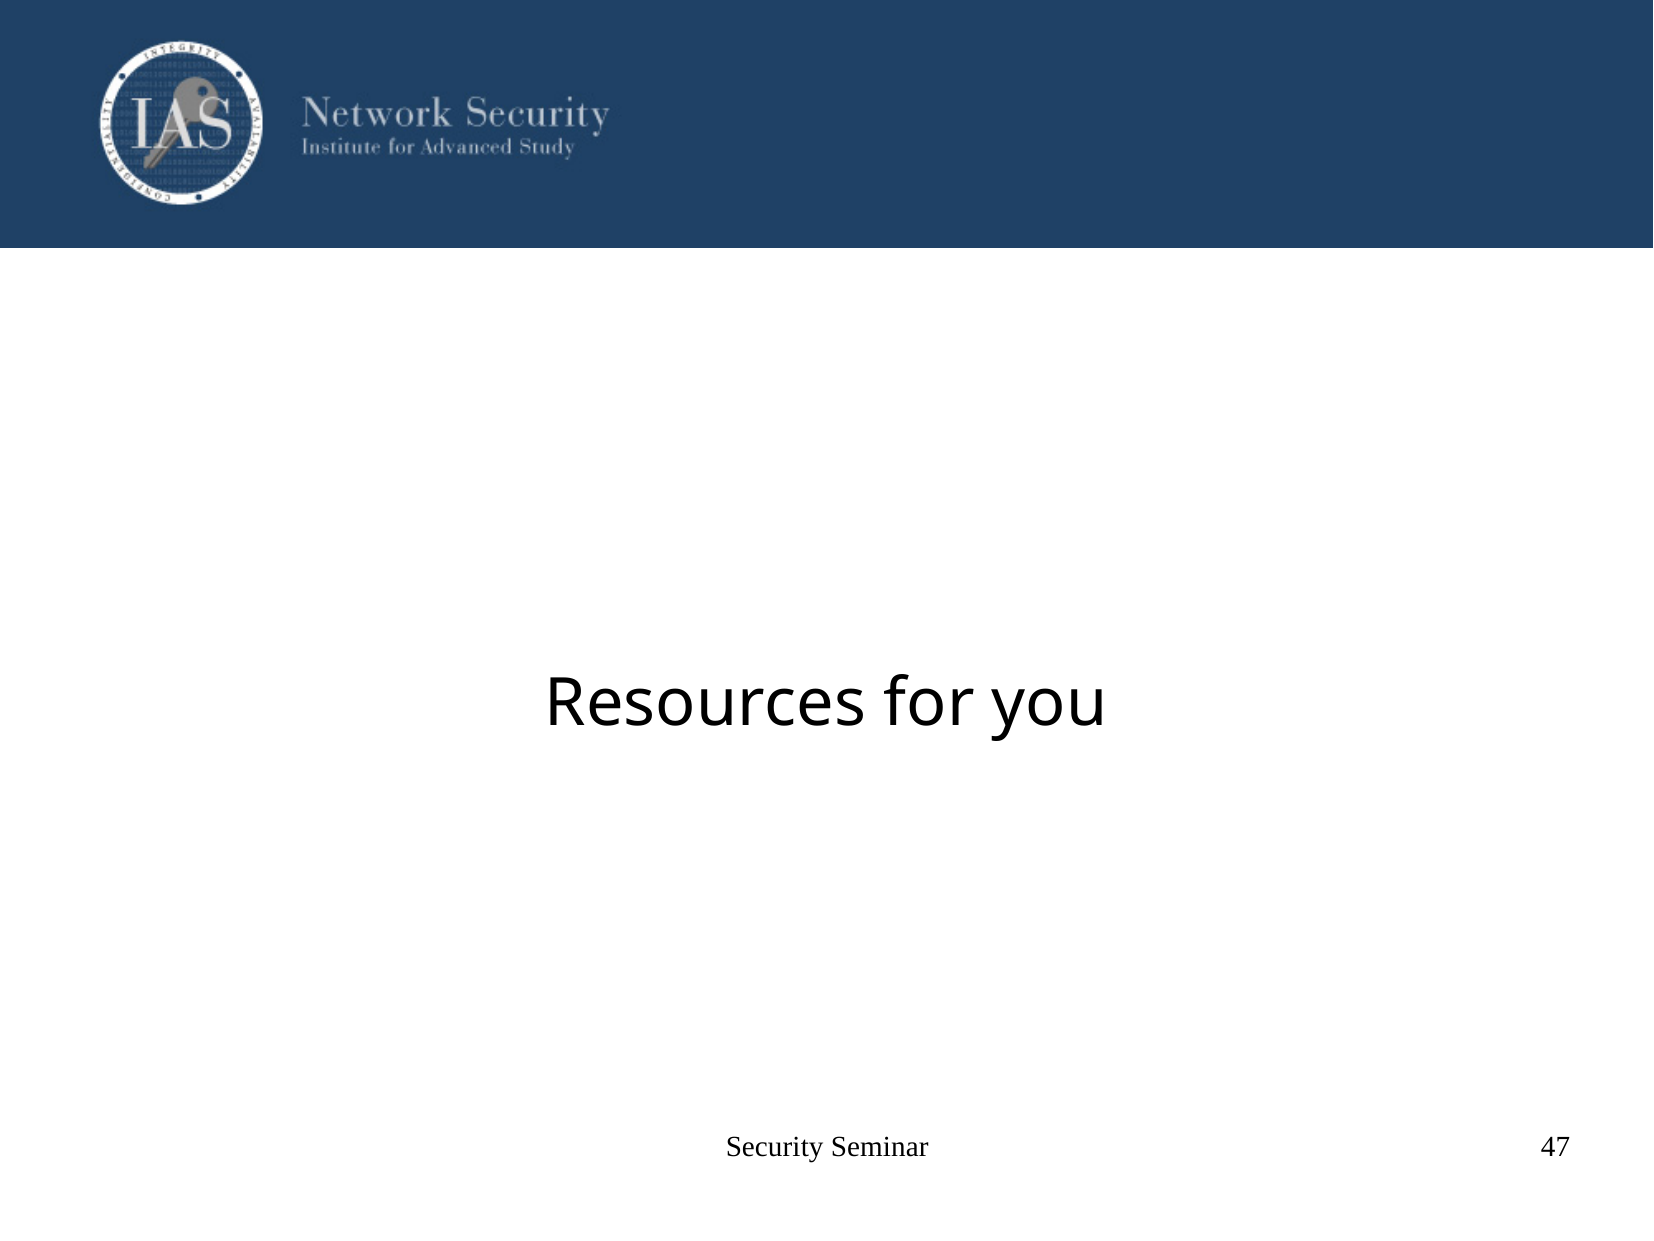

#
Resources for you
Security Seminar
47